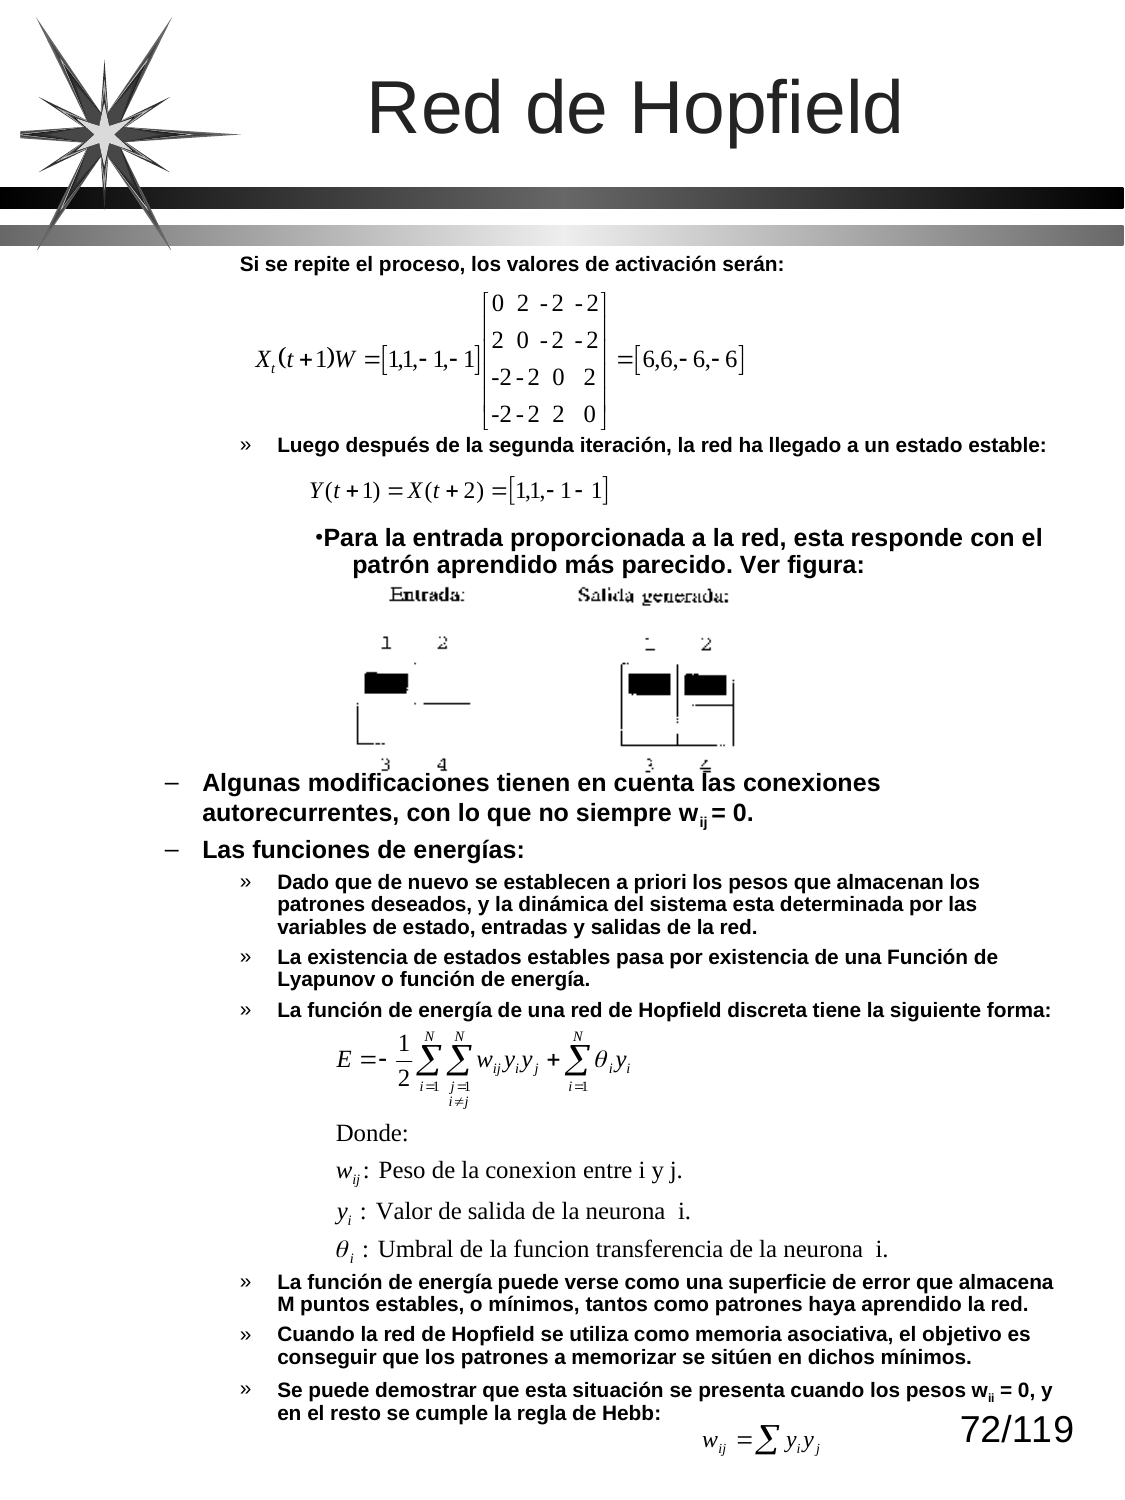

# Red de Hopfield
Si se repite el proceso, los valores de activación serán:
Luego después de la segunda iteración, la red ha llegado a un estado estable:
Para la entrada proporcionada a la red, esta responde con el patrón aprendido más parecido. Ver figura:
Algunas modificaciones tienen en cuenta las conexiones autorecurrentes, con lo que no siempre wij = 0.
Las funciones de energías:
Dado que de nuevo se establecen a priori los pesos que almacenan los patrones deseados, y la dinámica del sistema esta determinada por las variables de estado, entradas y salidas de la red.
La existencia de estados estables pasa por existencia de una Función de Lyapunov o función de energía.
La función de energía de una red de Hopfield discreta tiene la siguiente forma:
La función de energía puede verse como una superficie de error que almacena M puntos estables, o mínimos, tantos como patrones haya aprendido la red.
Cuando la red de Hopfield se utiliza como memoria asociativa, el objetivo es conseguir que los patrones a memorizar se sitúen en dichos mínimos.
Se puede demostrar que esta situación se presenta cuando los pesos wii = 0, y en el resto se cumple la regla de Hebb: